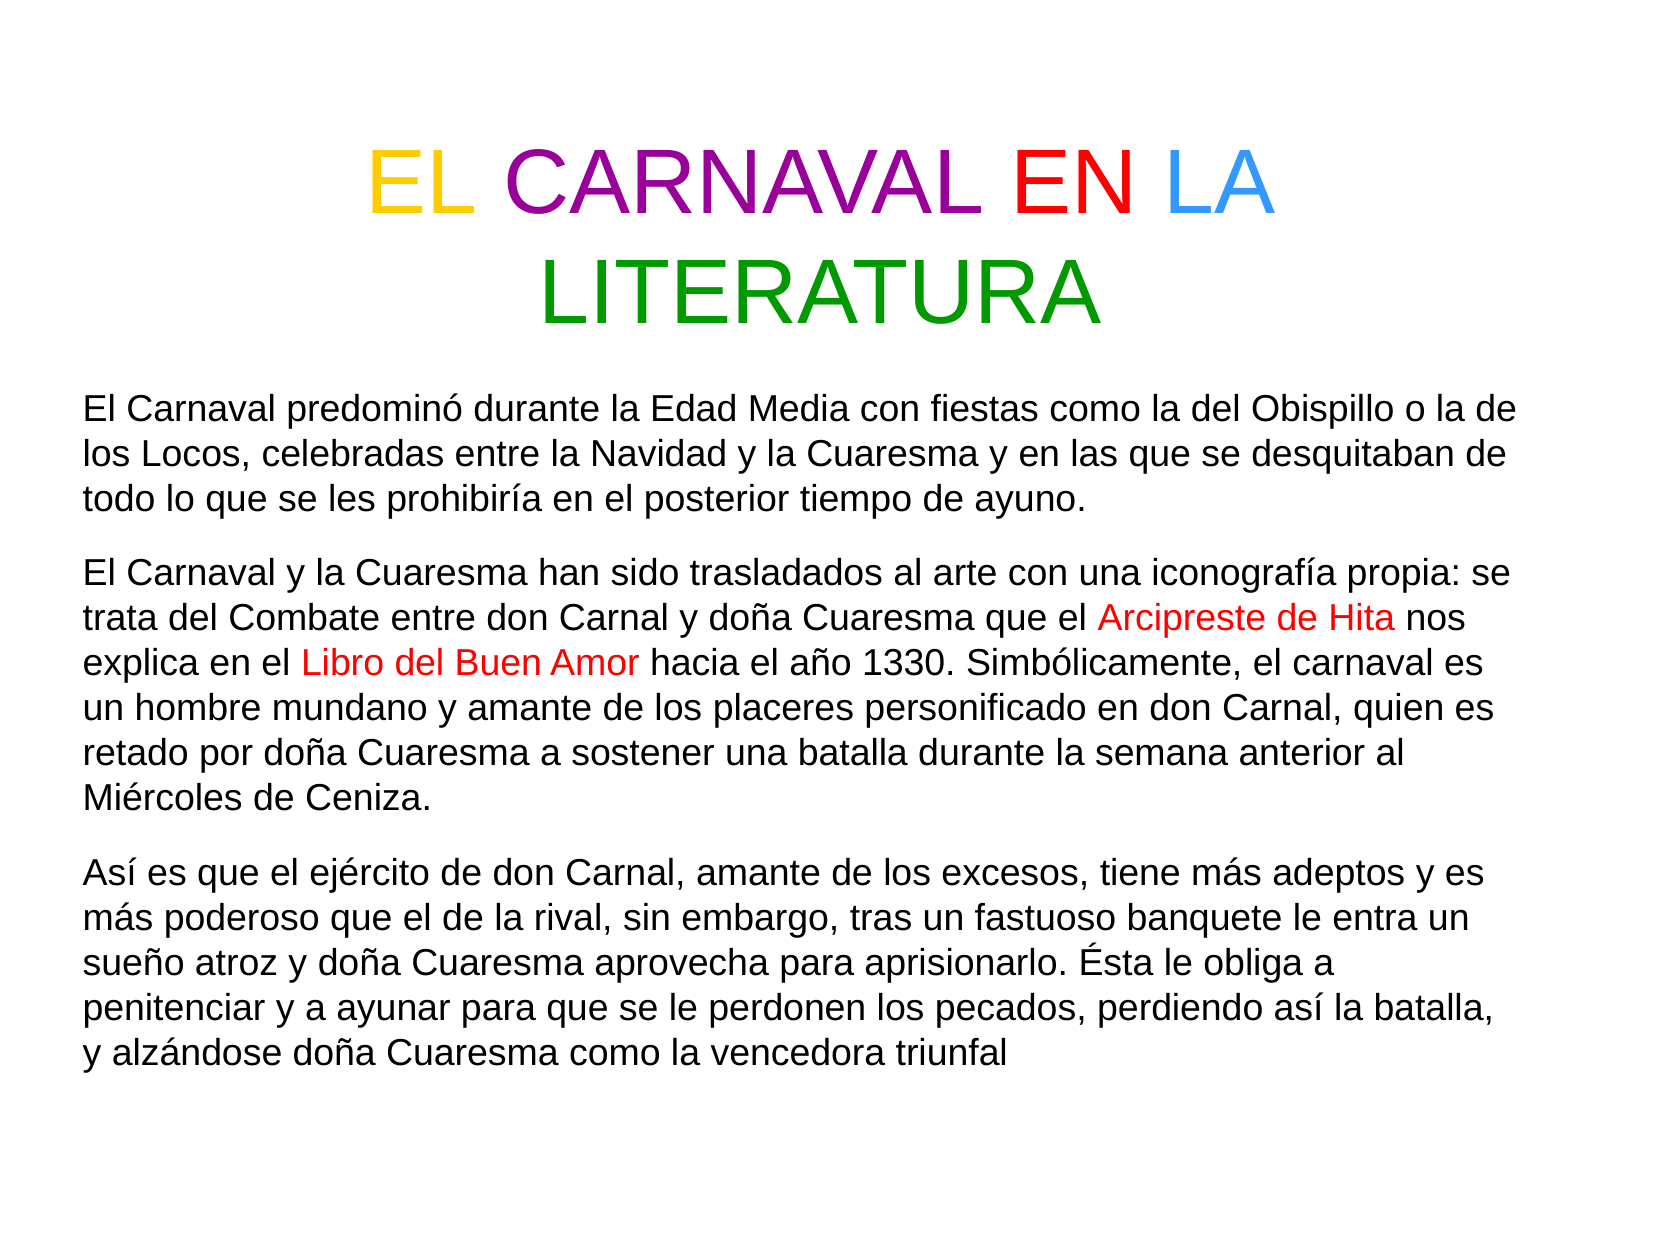

# EL CARNAVAL EN LA LITERATURA
El Carnaval predominó durante la Edad Media con fiestas como la del Obispillo o la de los Locos, celebradas entre la Navidad y la Cuaresma y en las que se desquitaban de todo lo que se les prohibiría en el posterior tiempo de ayuno.
El Carnaval y la Cuaresma han sido trasladados al arte con una iconografía propia: se trata del Combate entre don Carnal y doña Cuaresma que el Arcipreste de Hita nos explica en el Libro del Buen Amor hacia el año 1330. Simbólicamente, el carnaval es un hombre mundano y amante de los placeres personificado en don Carnal, quien es retado por doña Cuaresma a sostener una batalla durante la semana anterior al Miércoles de Ceniza.
Así es que el ejército de don Carnal, amante de los excesos, tiene más adeptos y es más poderoso que el de la rival, sin embargo, tras un fastuoso banquete le entra un sueño atroz y doña Cuaresma aprovecha para aprisionarlo. Ésta le obliga a penitenciar y a ayunar para que se le perdonen los pecados, perdiendo así la batalla, y alzándose doña Cuaresma como la vencedora triunfal